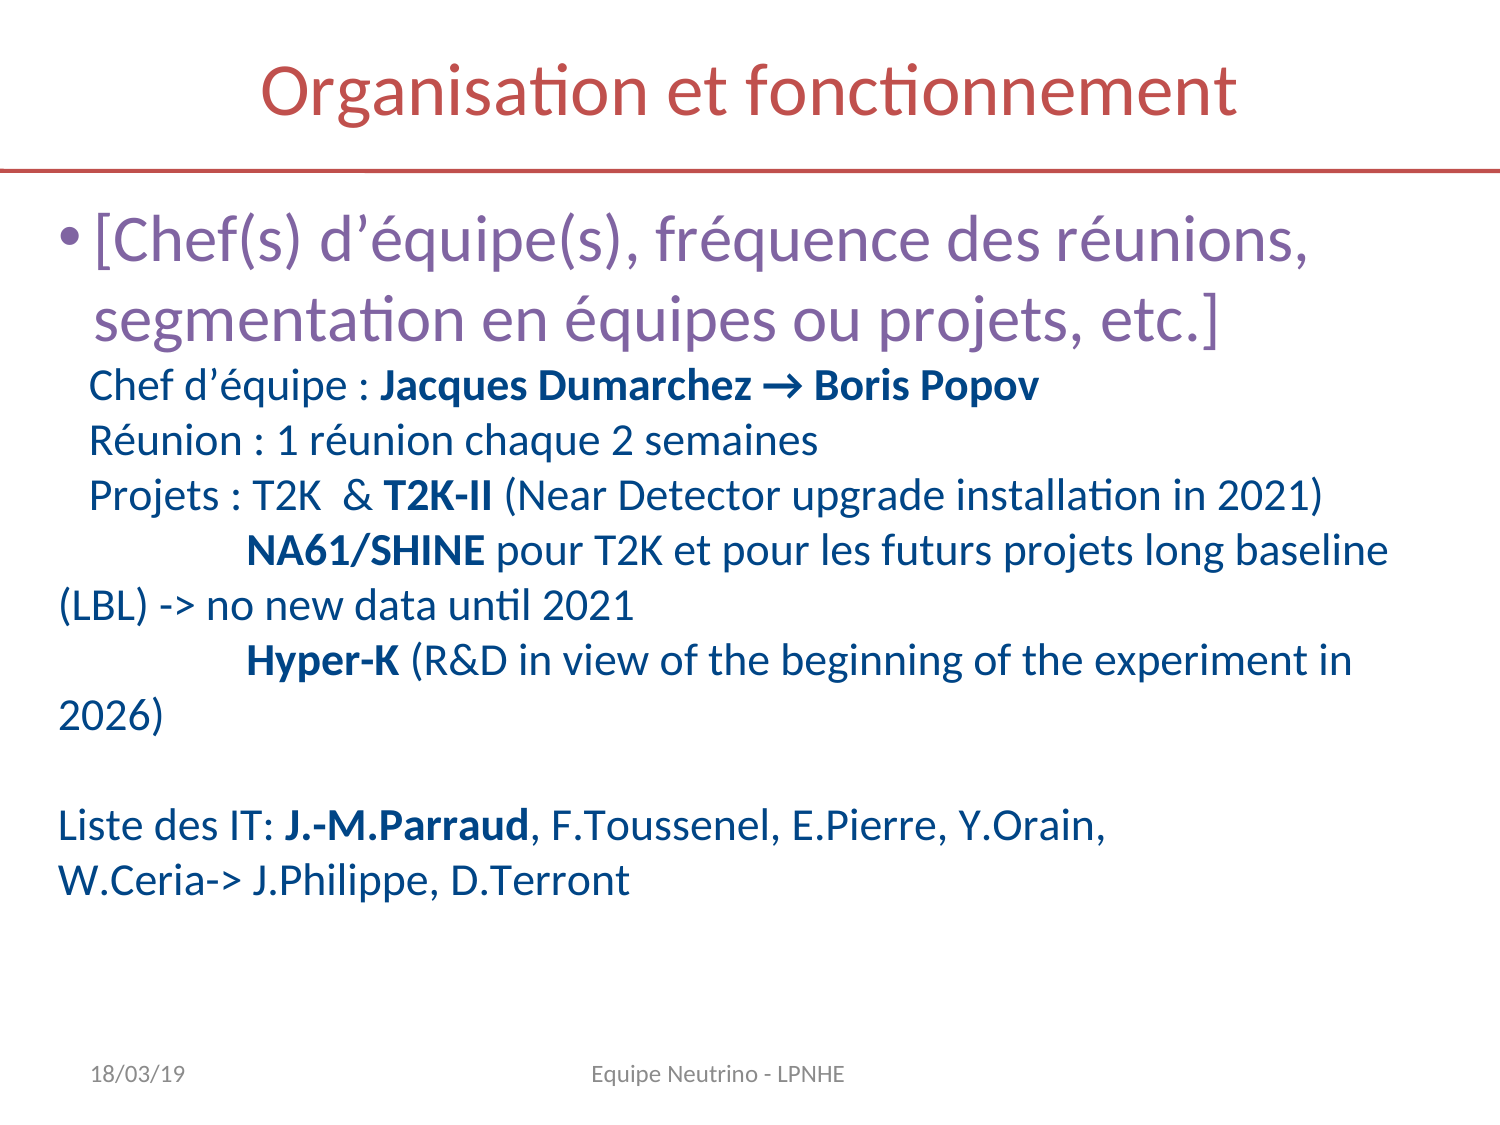

Organisation et fonctionnement
[Chef(s) d’équipe(s), fréquence des réunions, segmentation en équipes ou projets, etc.]
 Chef d’équipe : Jacques Dumarchez → Boris Popov
 Réunion : 1 réunion chaque 2 semaines
 Projets : T2K & T2K-II (Near Detector upgrade installation in 2021)
		 NA61/SHINE pour T2K et pour les futurs projets long baseline (LBL) -> no new data until 2021
		 Hyper-K (R&D in view of the beginning of the experiment in 2026)
Liste des IT: J.-M.Parraud, F.Toussenel, E.Pierre, Y.Orain,
W.Ceria-> J.Philippe, D.Terront
18/03/19
Equipe Neutrino - LPNHE